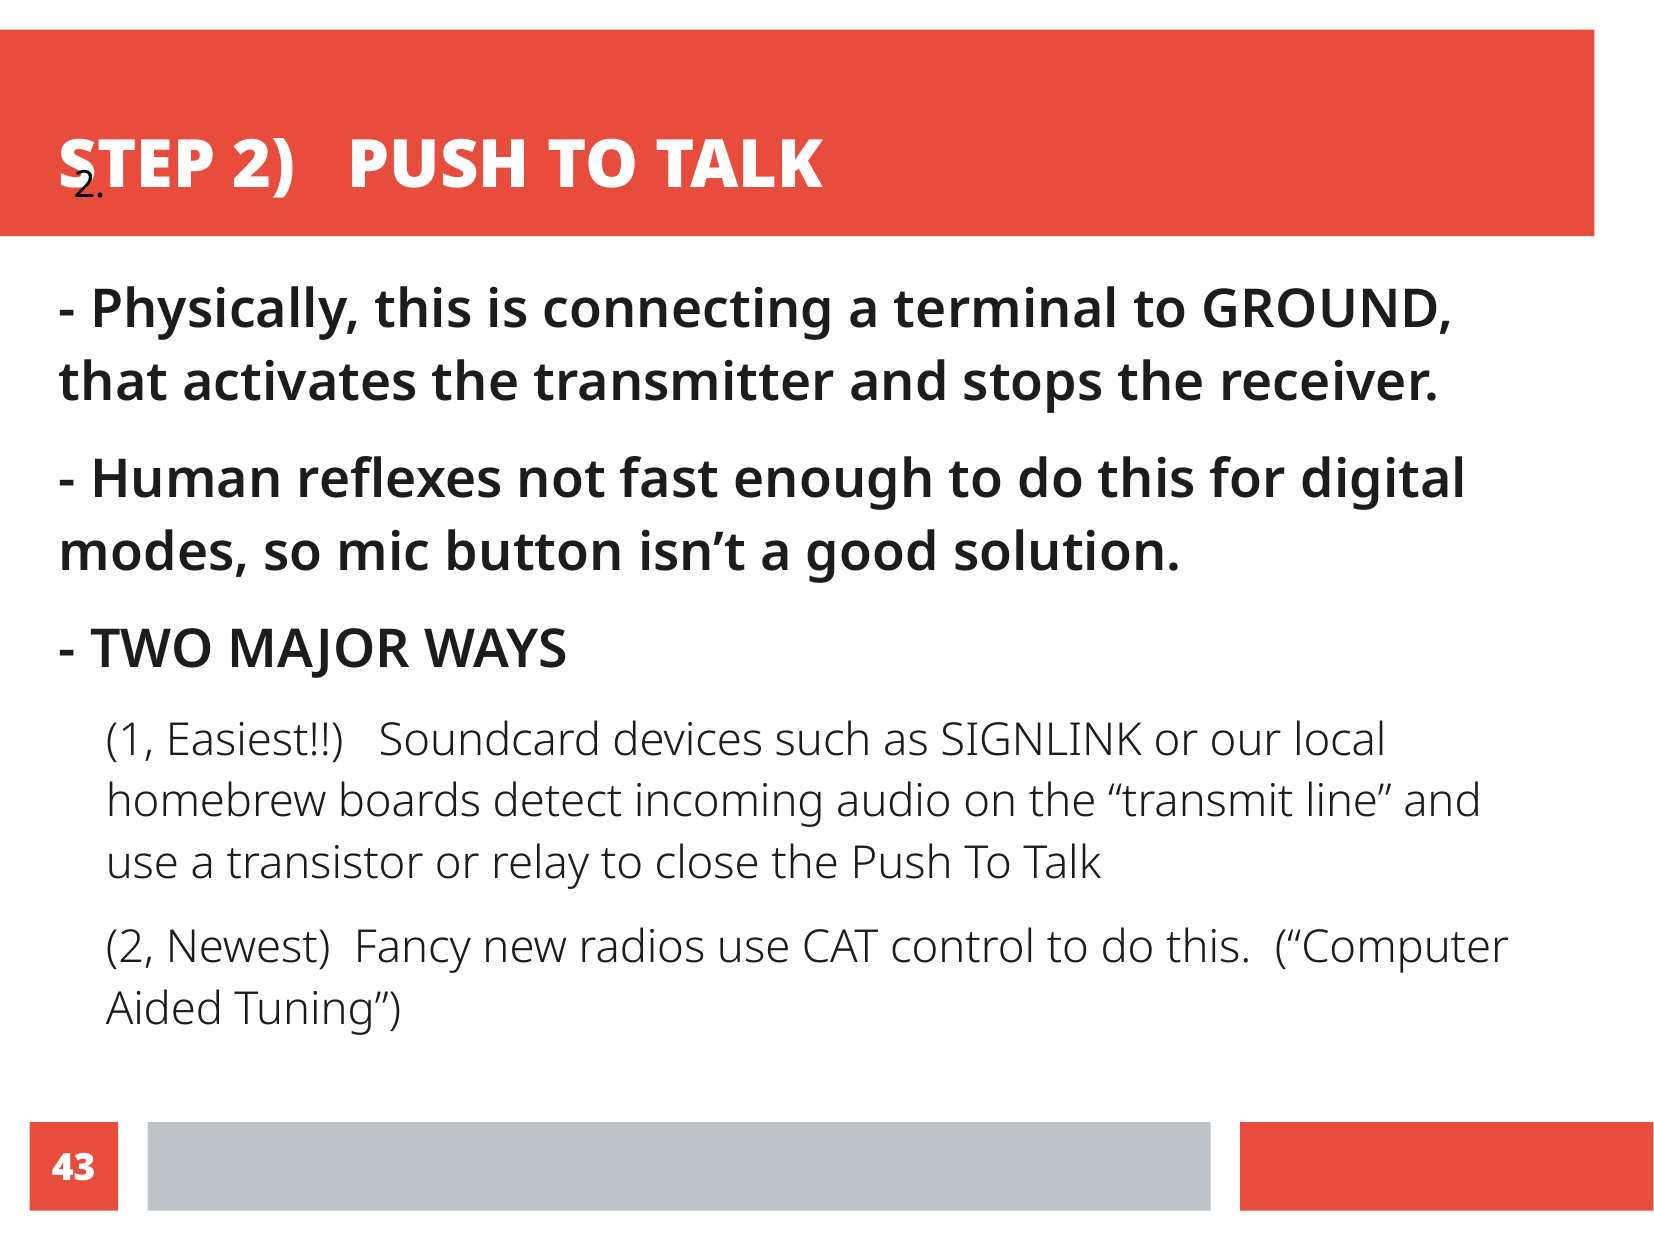

# STEP 2) PUSH TO TALK
2.
- Physically, this is connecting a terminal to GROUND, that activates the transmitter and stops the receiver.
- Human reflexes not fast enough to do this for digital modes, so mic button isn’t a good solution.
- TWO MAJOR WAYS
(1, Easiest!!) Soundcard devices such as SIGNLINK or our local homebrew boards detect incoming audio on the “transmit line” and use a transistor or relay to close the Push To Talk
(2, Newest) Fancy new radios use CAT control to do this. (“Computer Aided Tuning”)
43